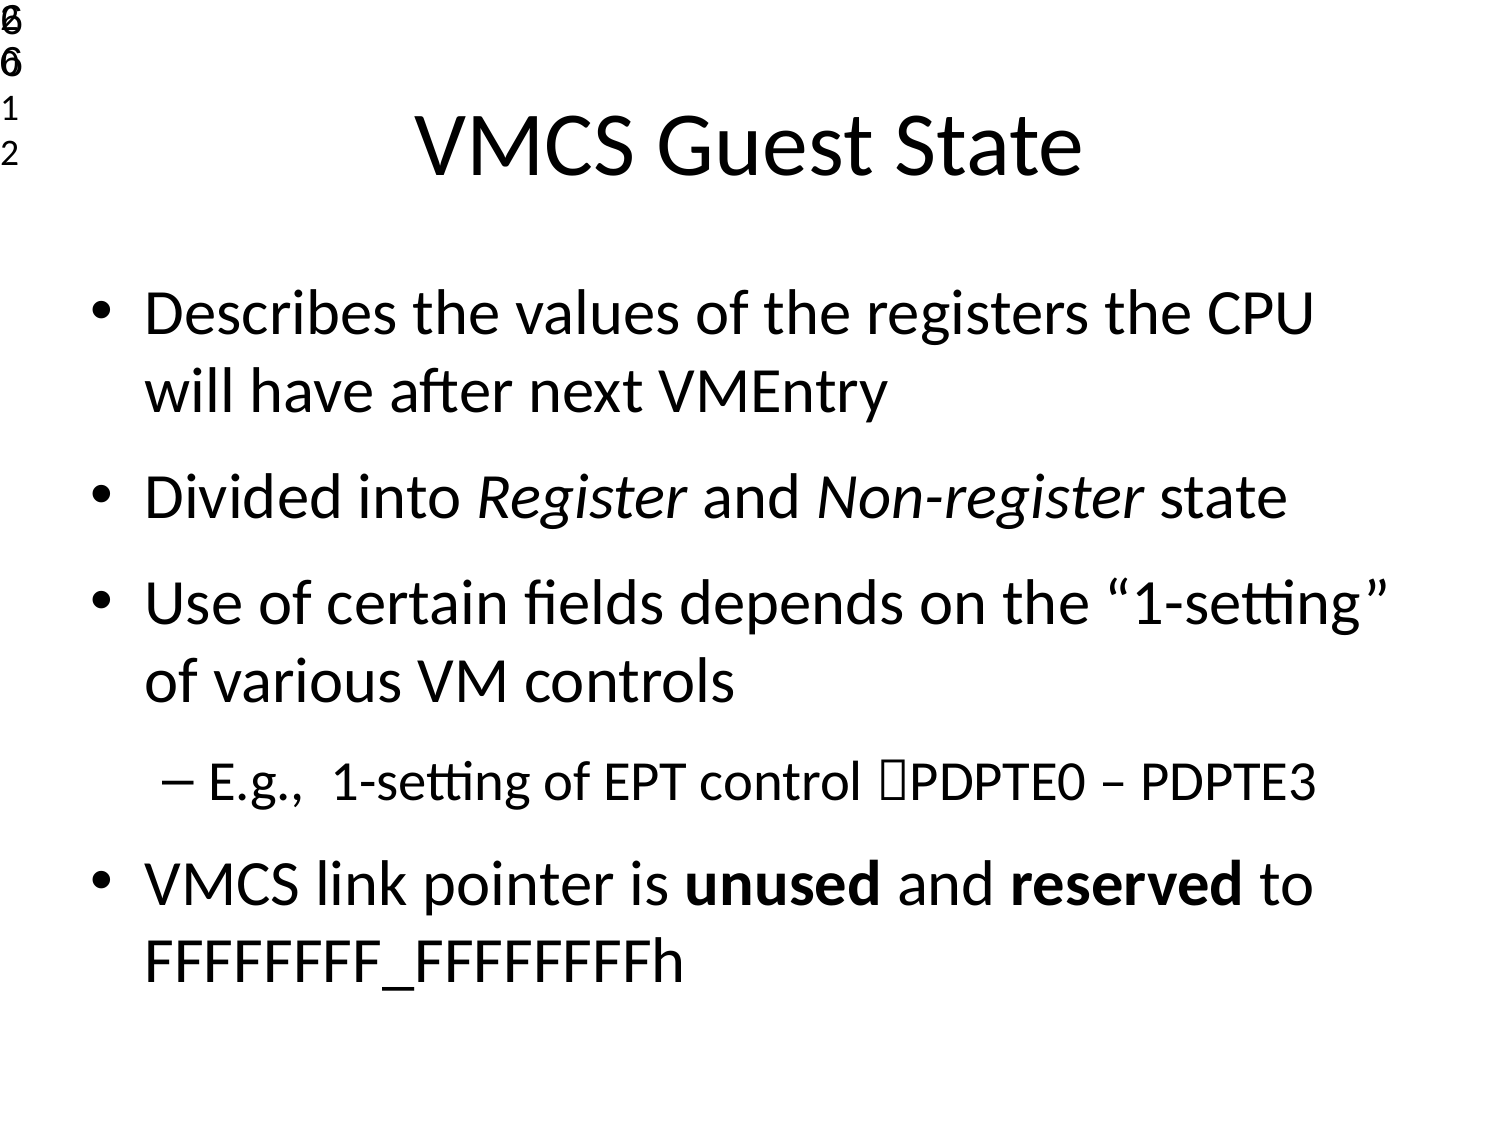

2012
# VMCS Guest State
Describes the values of the registers the CPU will have after next VMEntry
Divided into Register and Non-register state
Use of certain fields depends on the “1-setting” of various VM controls
E.g., 1-setting of EPT control PDPTE0 – PDPTE3
VMCS link pointer is unused and reserved to FFFFFFFF_FFFFFFFFh